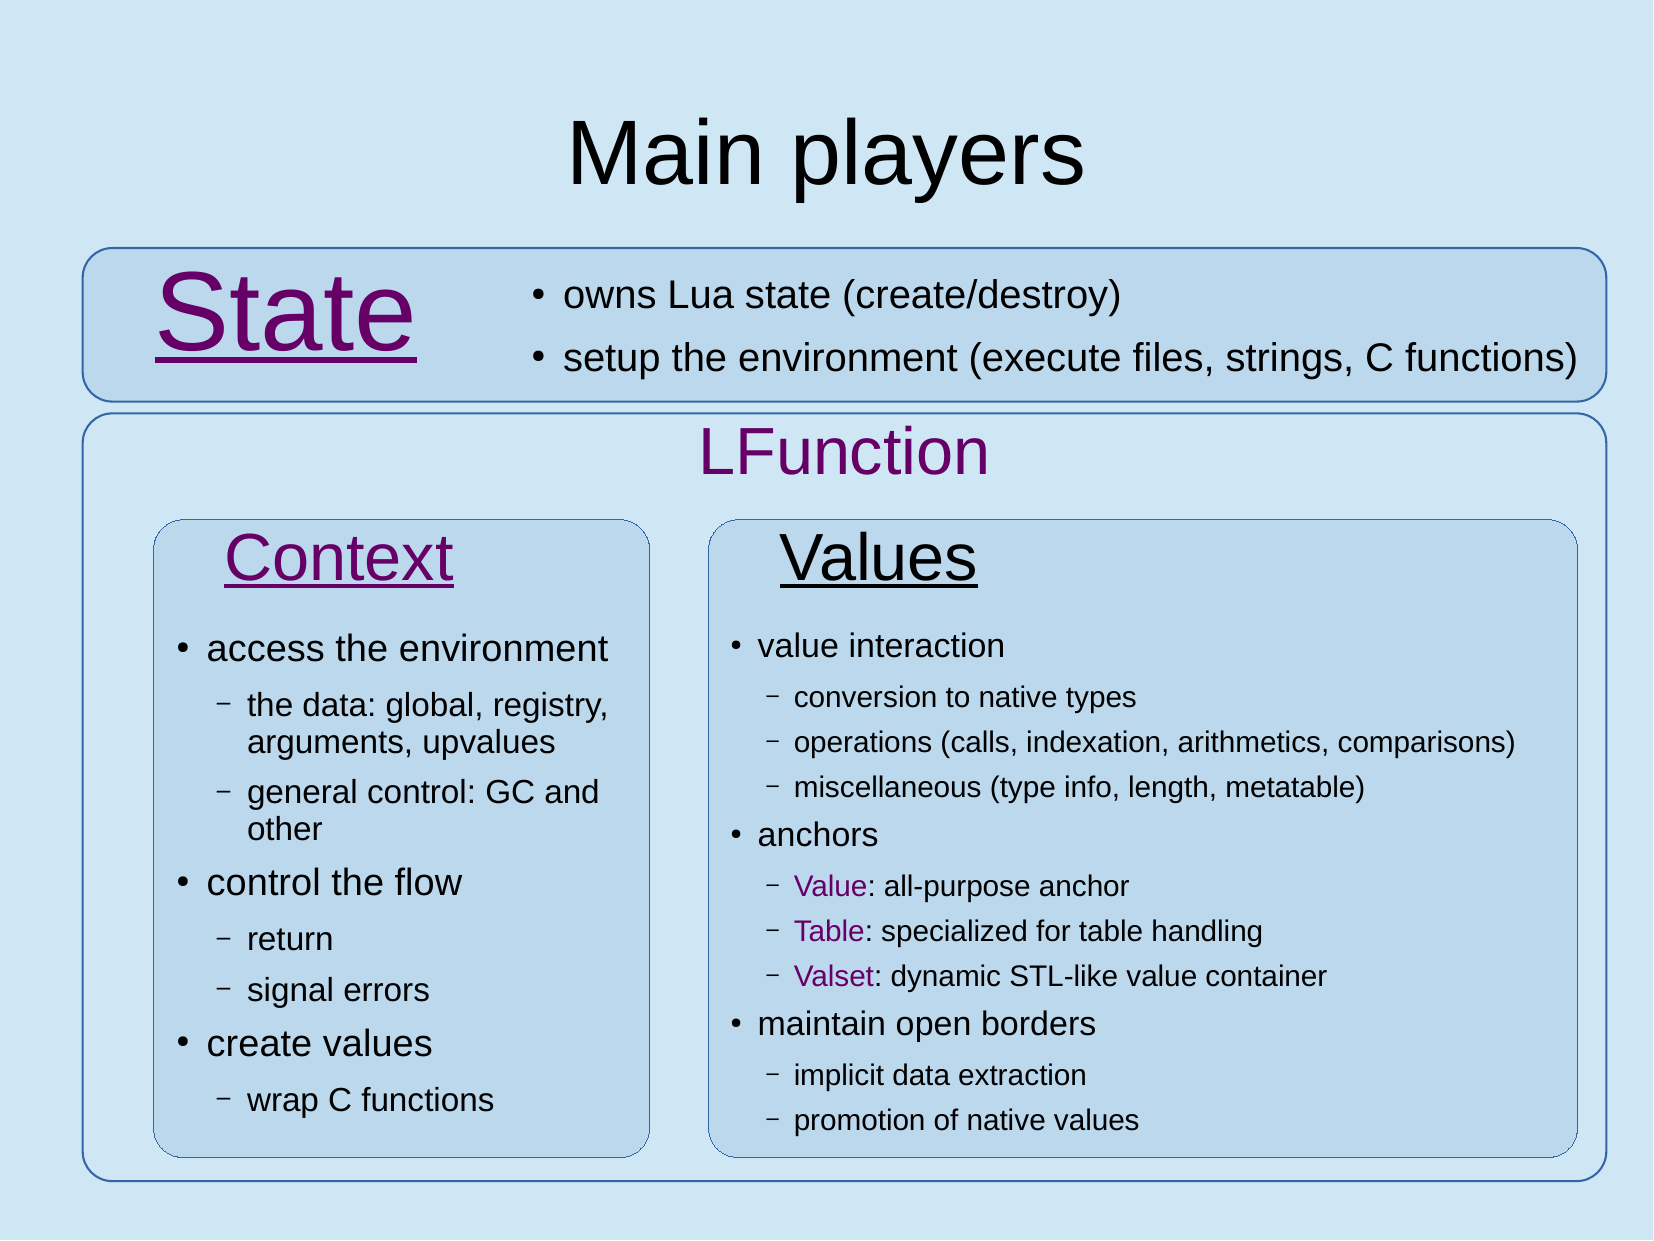

# Main players
State
owns Lua state (create/destroy)
setup the environment (execute files, strings, C functions)
LFunction
Context
Values
access the environment
the data: global, registry, arguments, upvalues
general control: GC and other
control the flow
return
signal errors
create values
wrap C functions
value interaction
conversion to native types
operations (calls, indexation, arithmetics, comparisons)
miscellaneous (type info, length, metatable)
anchors
Value: all-purpose anchor
Table: specialized for table handling
Valset: dynamic STL-like value container
maintain open borders
implicit data extraction
promotion of native values